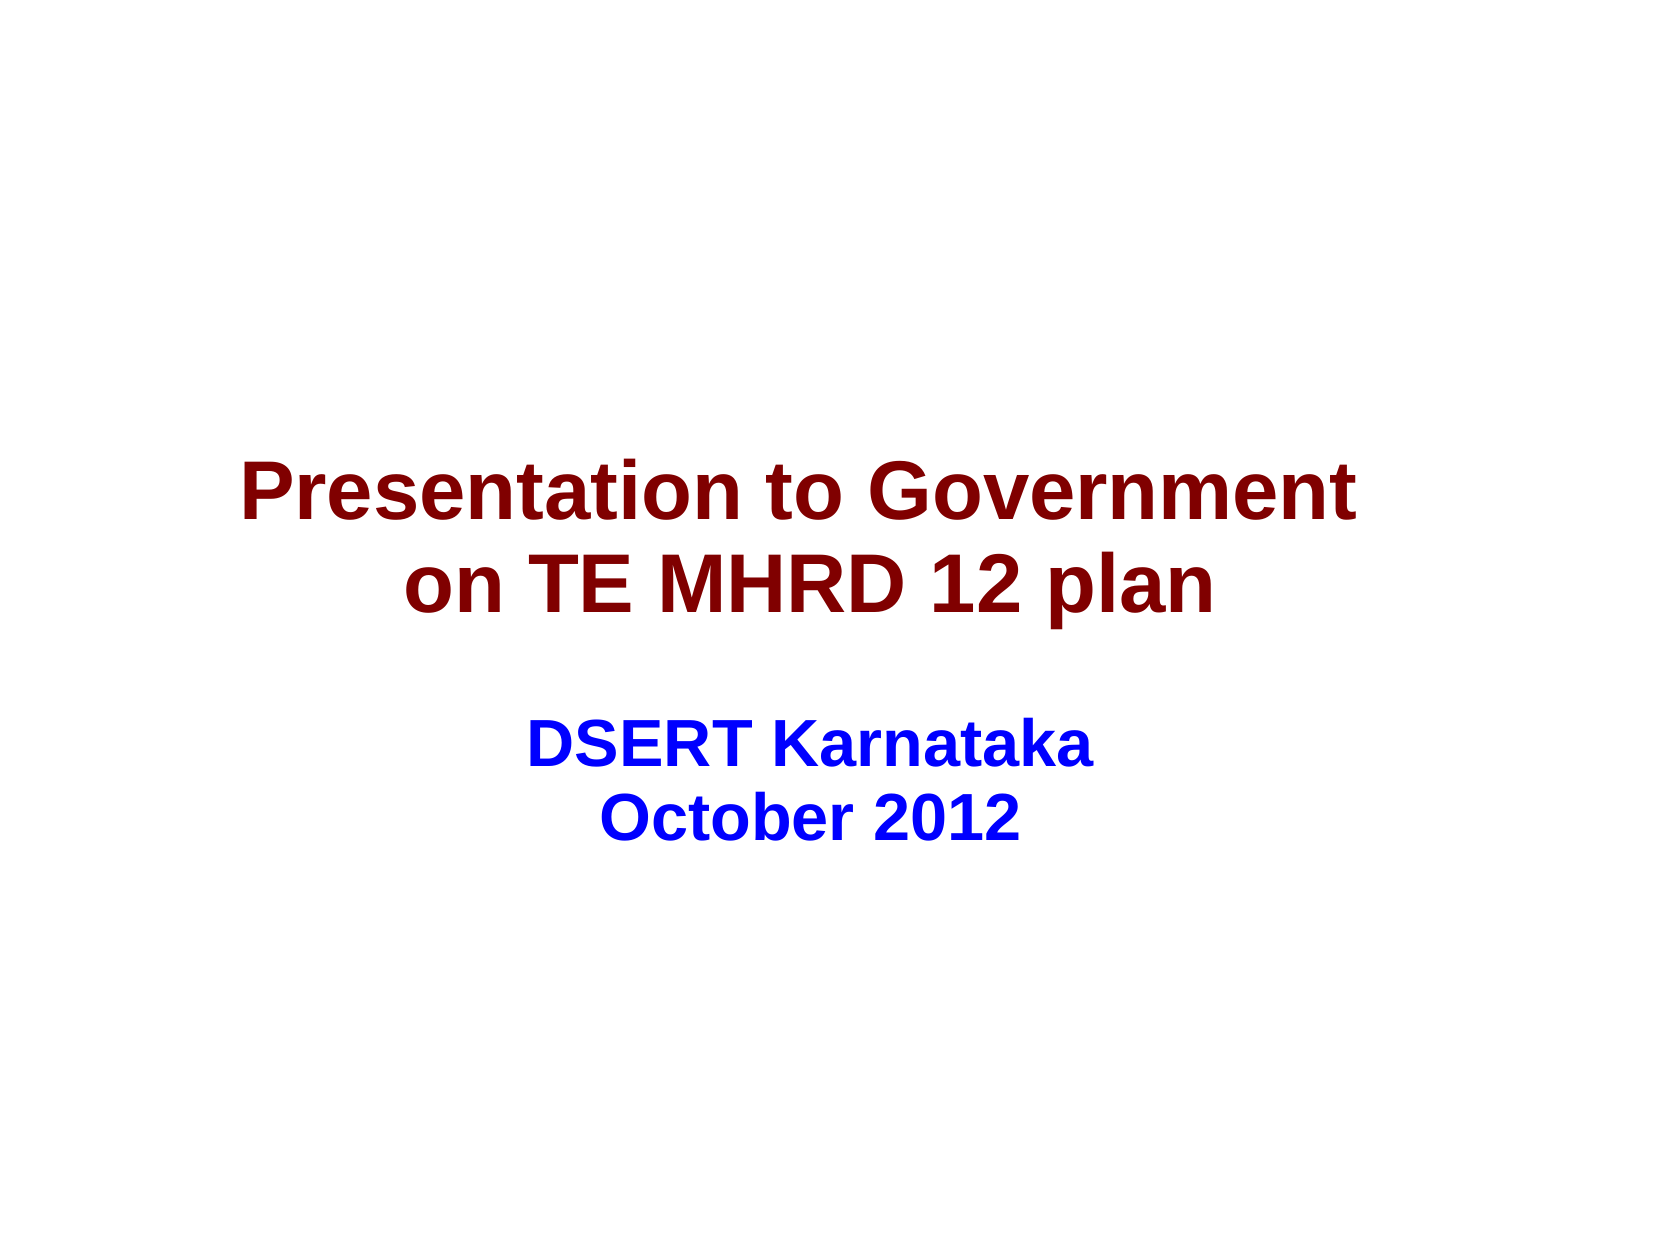

# Presentation to Government
on TE MHRD 12 plan
DSERT Karnataka
October 2012